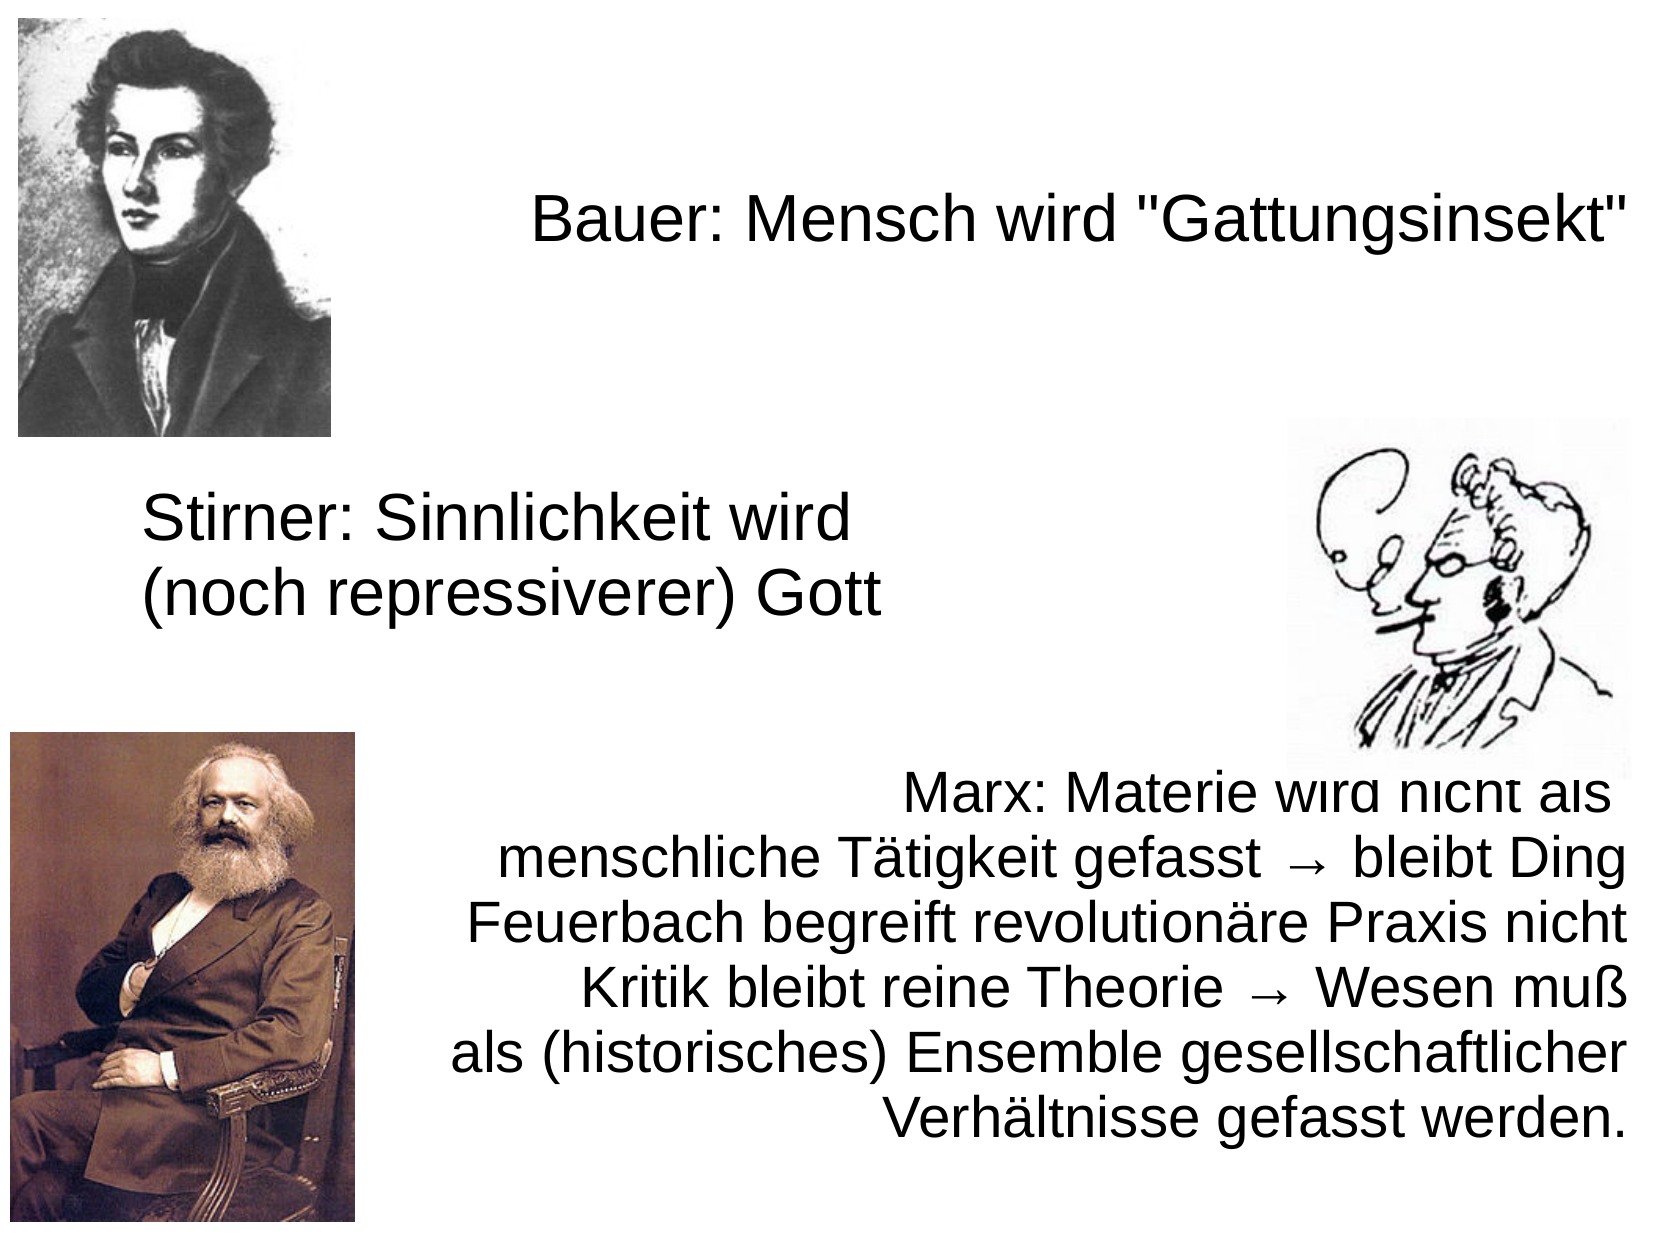

# Bauer: Mensch wird "Gattungsinsekt"
Stirner: Sinnlichkeit wird
(noch repressiverer) Gott
Marx: Materie wird nicht als
menschliche Tätigkeit gefasst → bleibt Ding
Feuerbach begreift revolutionäre Praxis nicht
Kritik bleibt reine Theorie → Wesen muß
als (historisches) Ensemble gesellschaftlicher Verhältnisse gefasst werden.